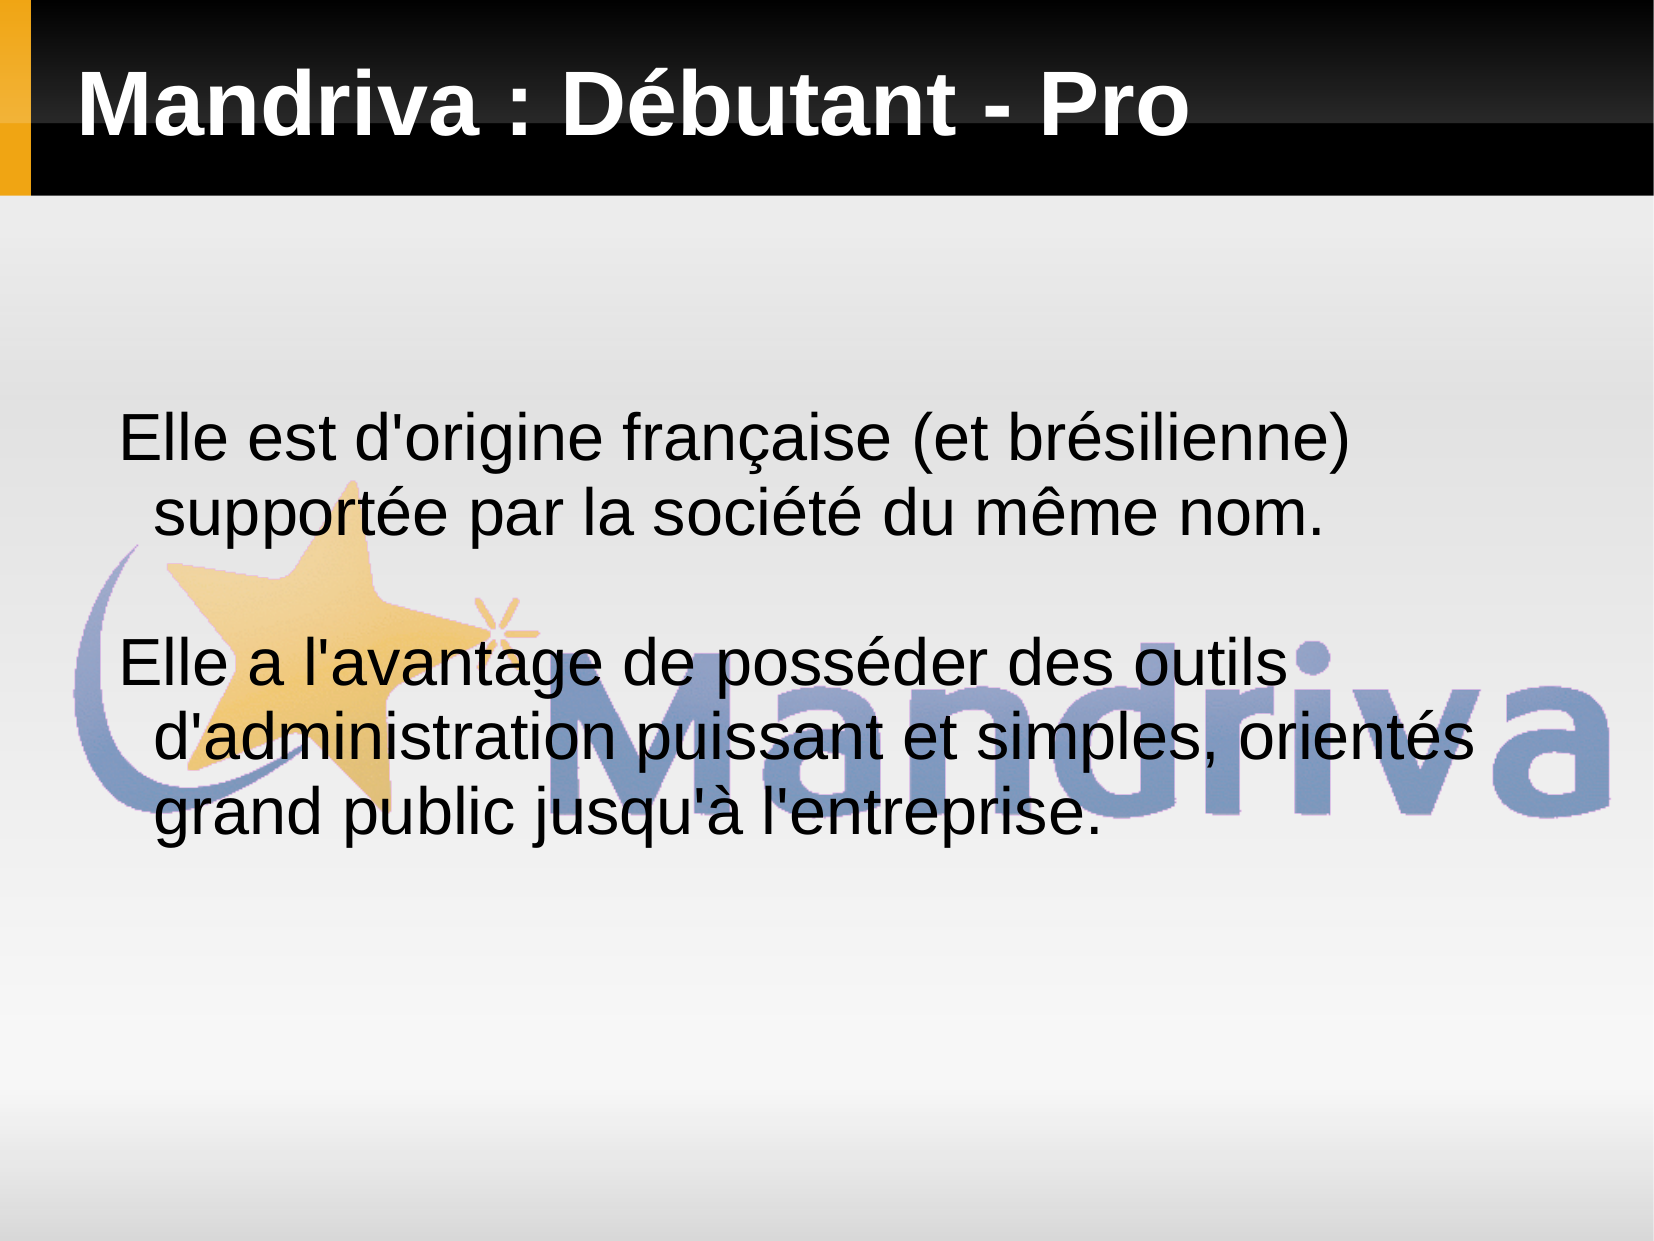

# Mandriva : Débutant - Pro
Elle est d'origine française (et brésilienne) supportée par la société du même nom.
Elle a l'avantage de posséder des outils d'administration puissant et simples, orientés grand public jusqu'à l'entreprise.